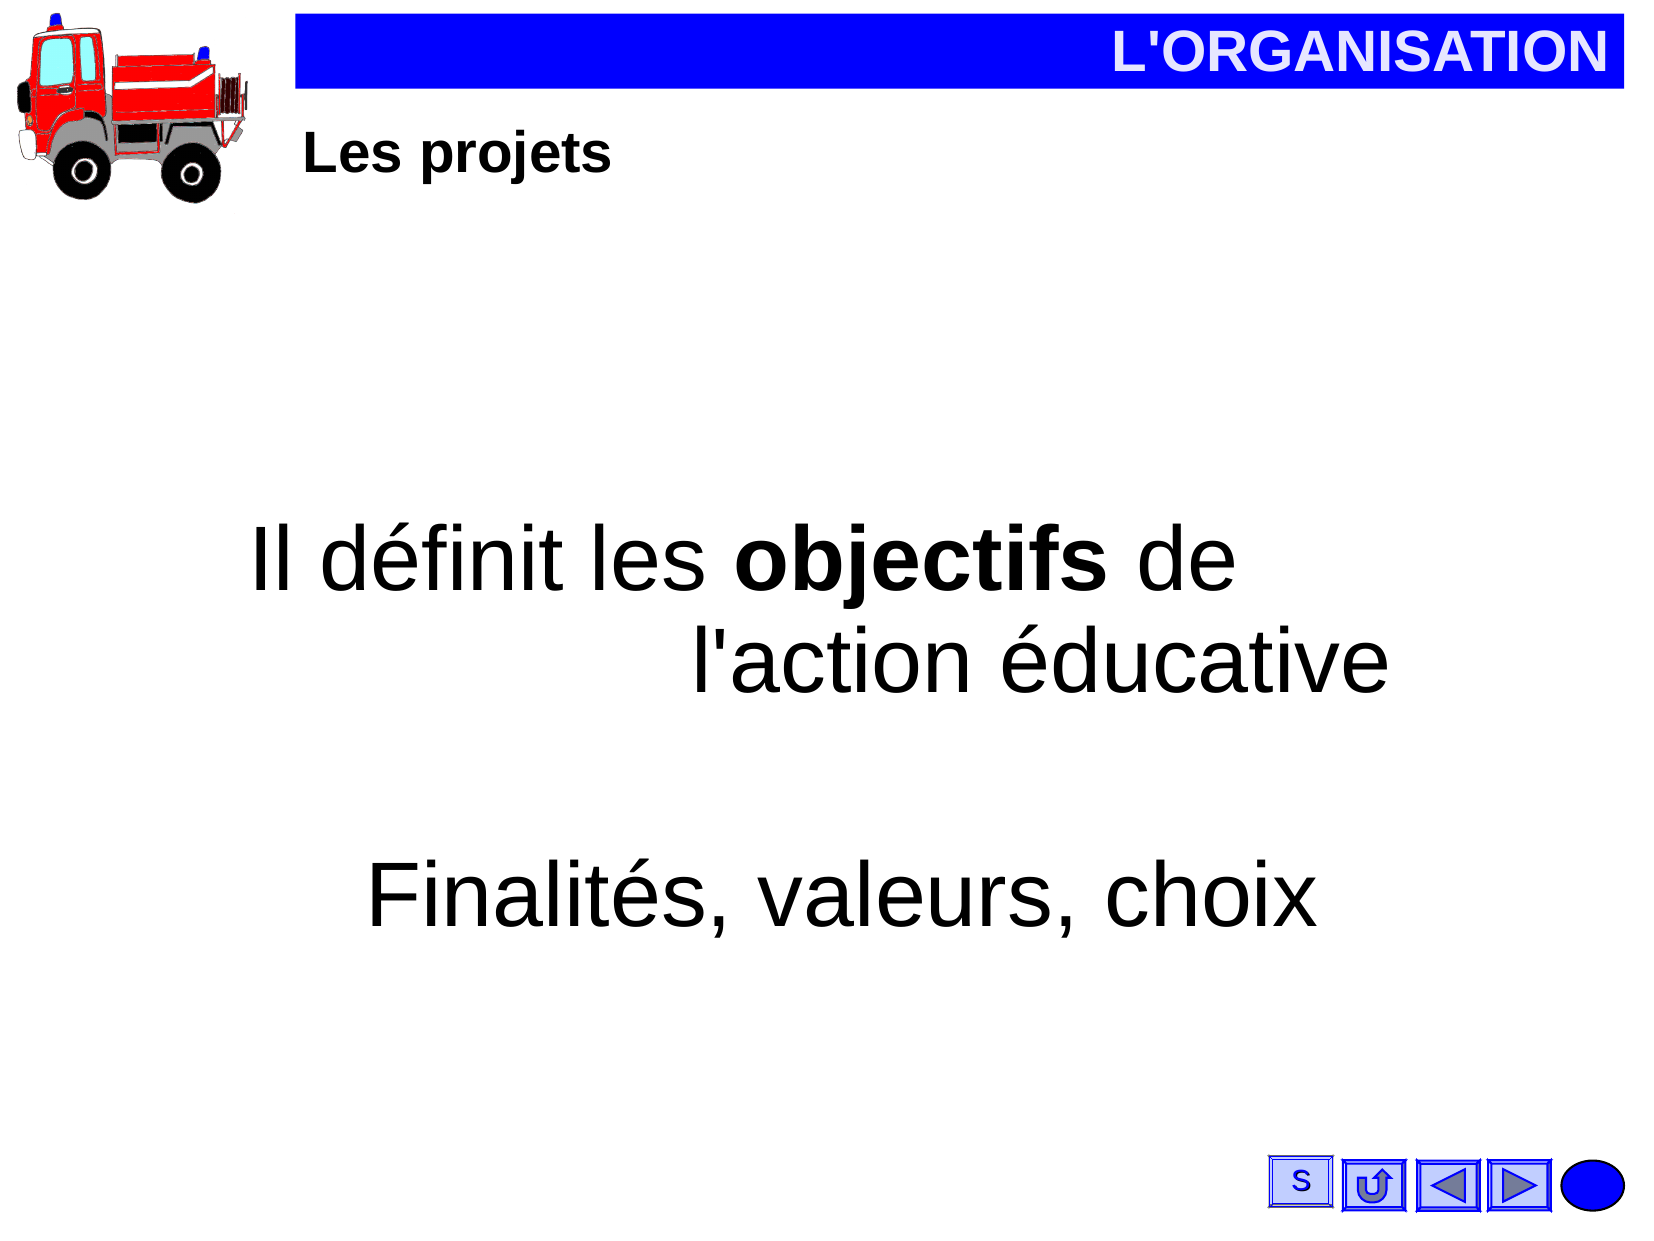

L'ORGANISATION
Les projets
# Il définit les objectifs de 									l'action éducative
Finalités, valeurs, choix